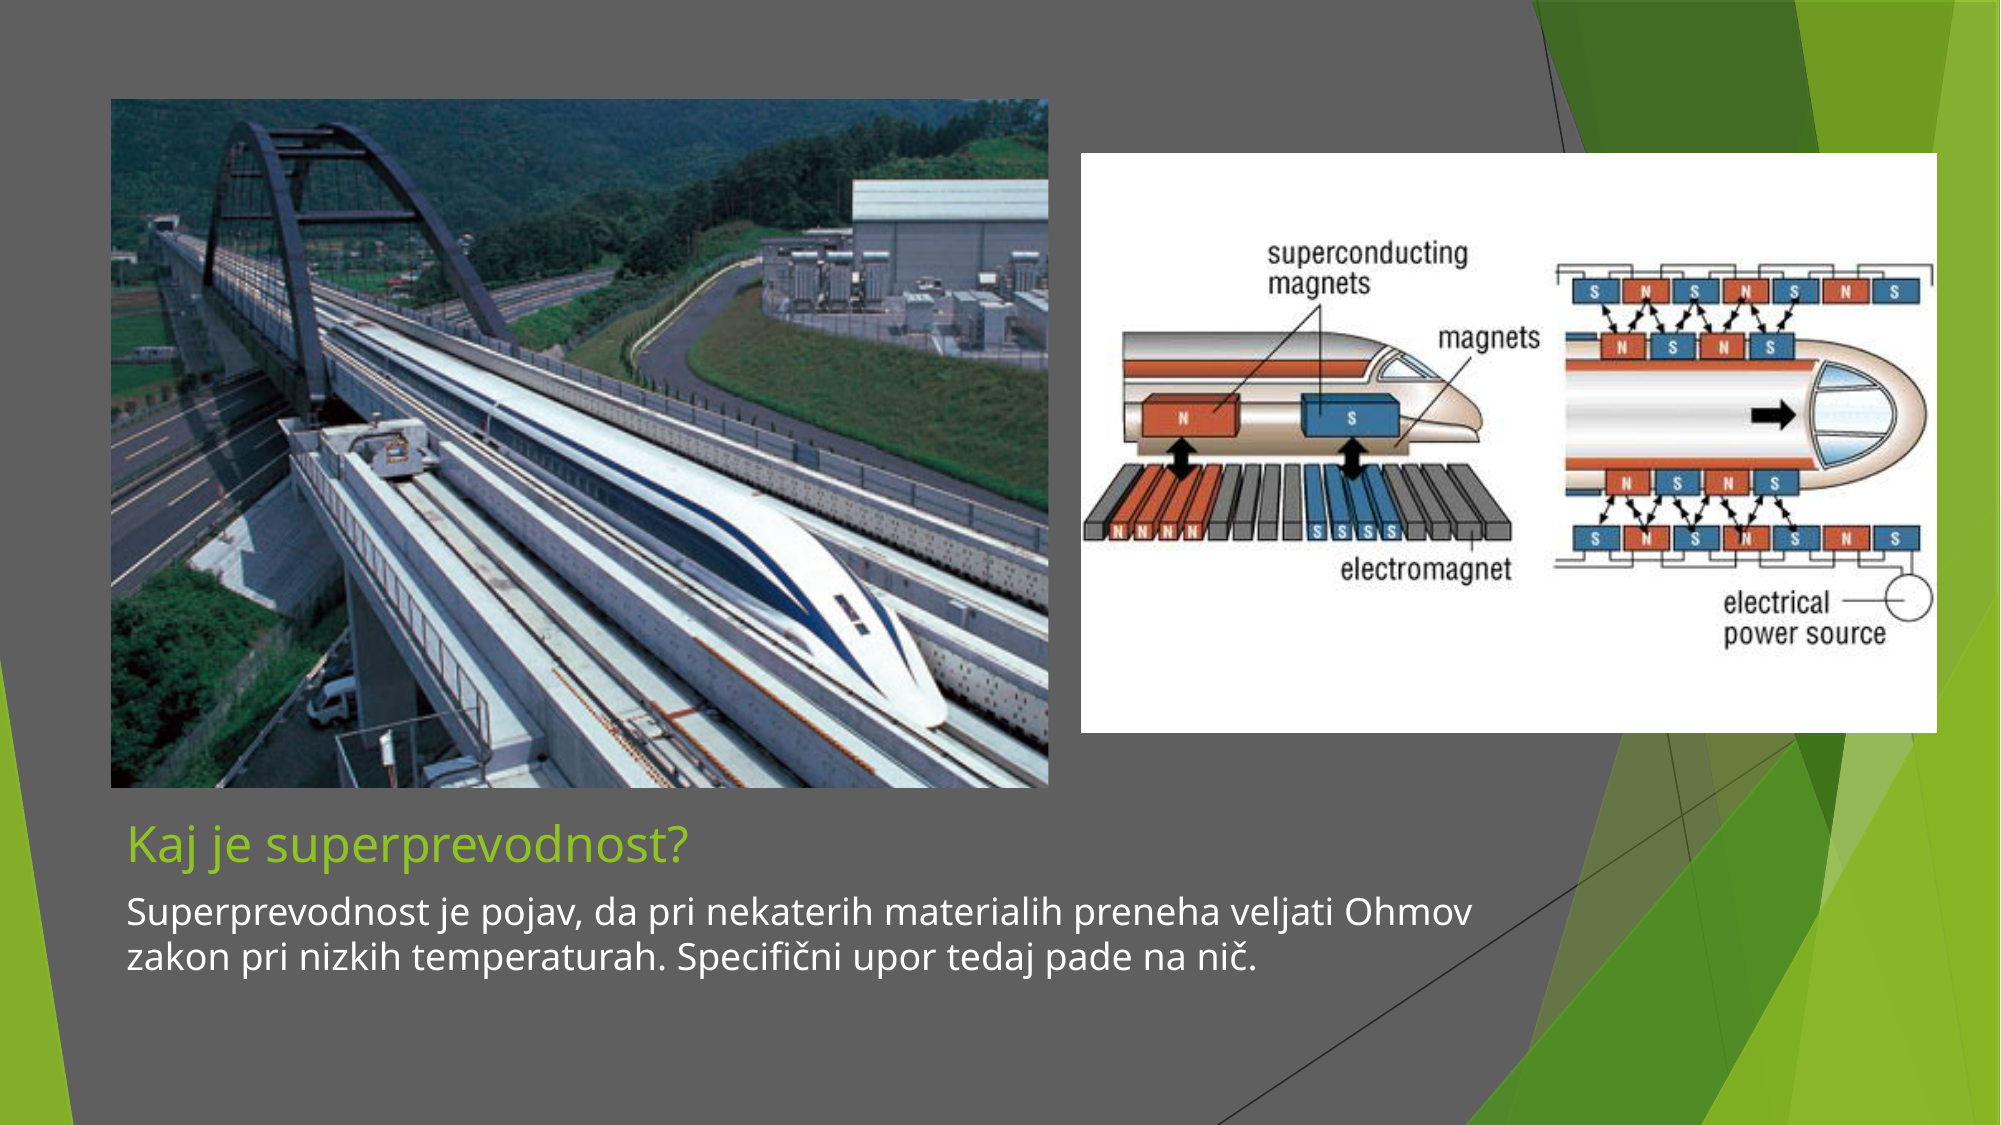

# Kaj je superprevodnost?
Superprevodnost je pojav, da pri nekaterih materialih preneha veljati Ohmov zakon pri nizkih temperaturah. Specifični upor tedaj pade na nič.